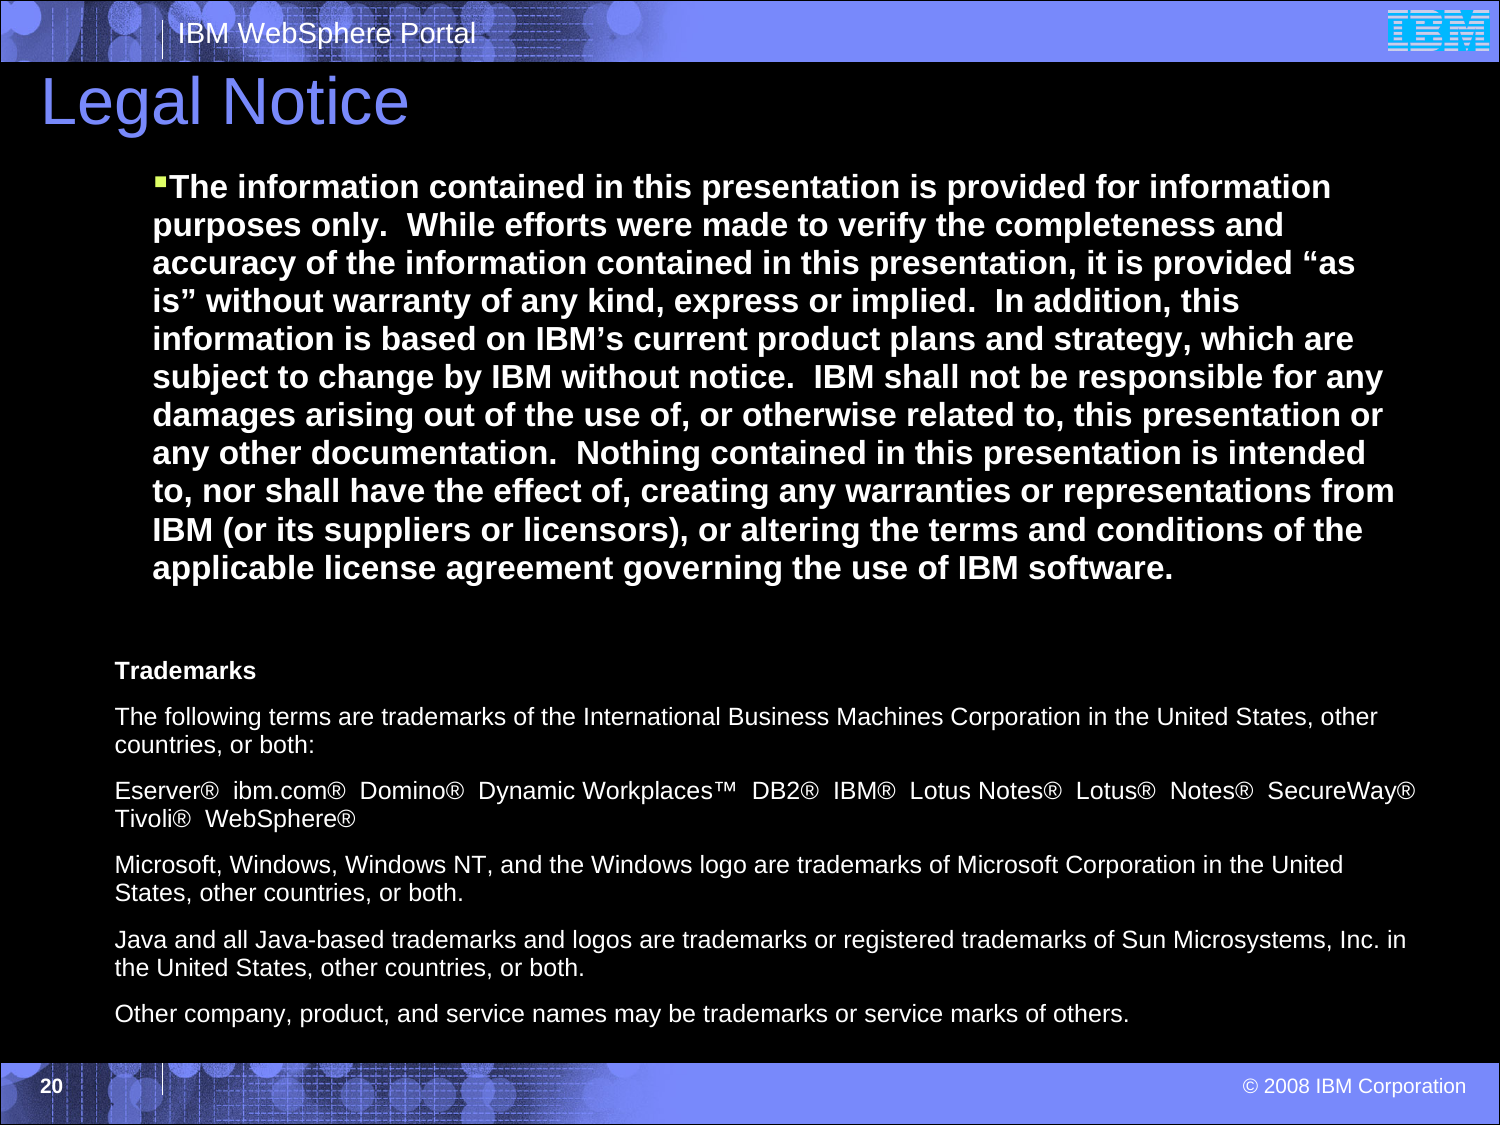

# Legal Notice
The information contained in this presentation is provided for information purposes only. While efforts were made to verify the completeness and accuracy of the information contained in this presentation, it is provided “as is” without warranty of any kind, express or implied. In addition, this information is based on IBM’s current product plans and strategy, which are subject to change by IBM without notice. IBM shall not be responsible for any damages arising out of the use of, or otherwise related to, this presentation or any other documentation. Nothing contained in this presentation is intended to, nor shall have the effect of, creating any warranties or representations from IBM (or its suppliers or licensors), or altering the terms and conditions of the applicable license agreement governing the use of IBM software.
Trademarks
The following terms are trademarks of the International Business Machines Corporation in the United States, other countries, or both:
Eserver® ibm.com® Domino® Dynamic Workplaces™ DB2® IBM® Lotus Notes® Lotus® Notes® SecureWay® Tivoli® WebSphere®
Microsoft, Windows, Windows NT, and the Windows logo are trademarks of Microsoft Corporation in the United States, other countries, or both.
Java and all Java-based trademarks and logos are trademarks or registered trademarks of Sun Microsystems, Inc. in the United States, other countries, or both.
Other company, product, and service names may be trademarks or service marks of others.
20